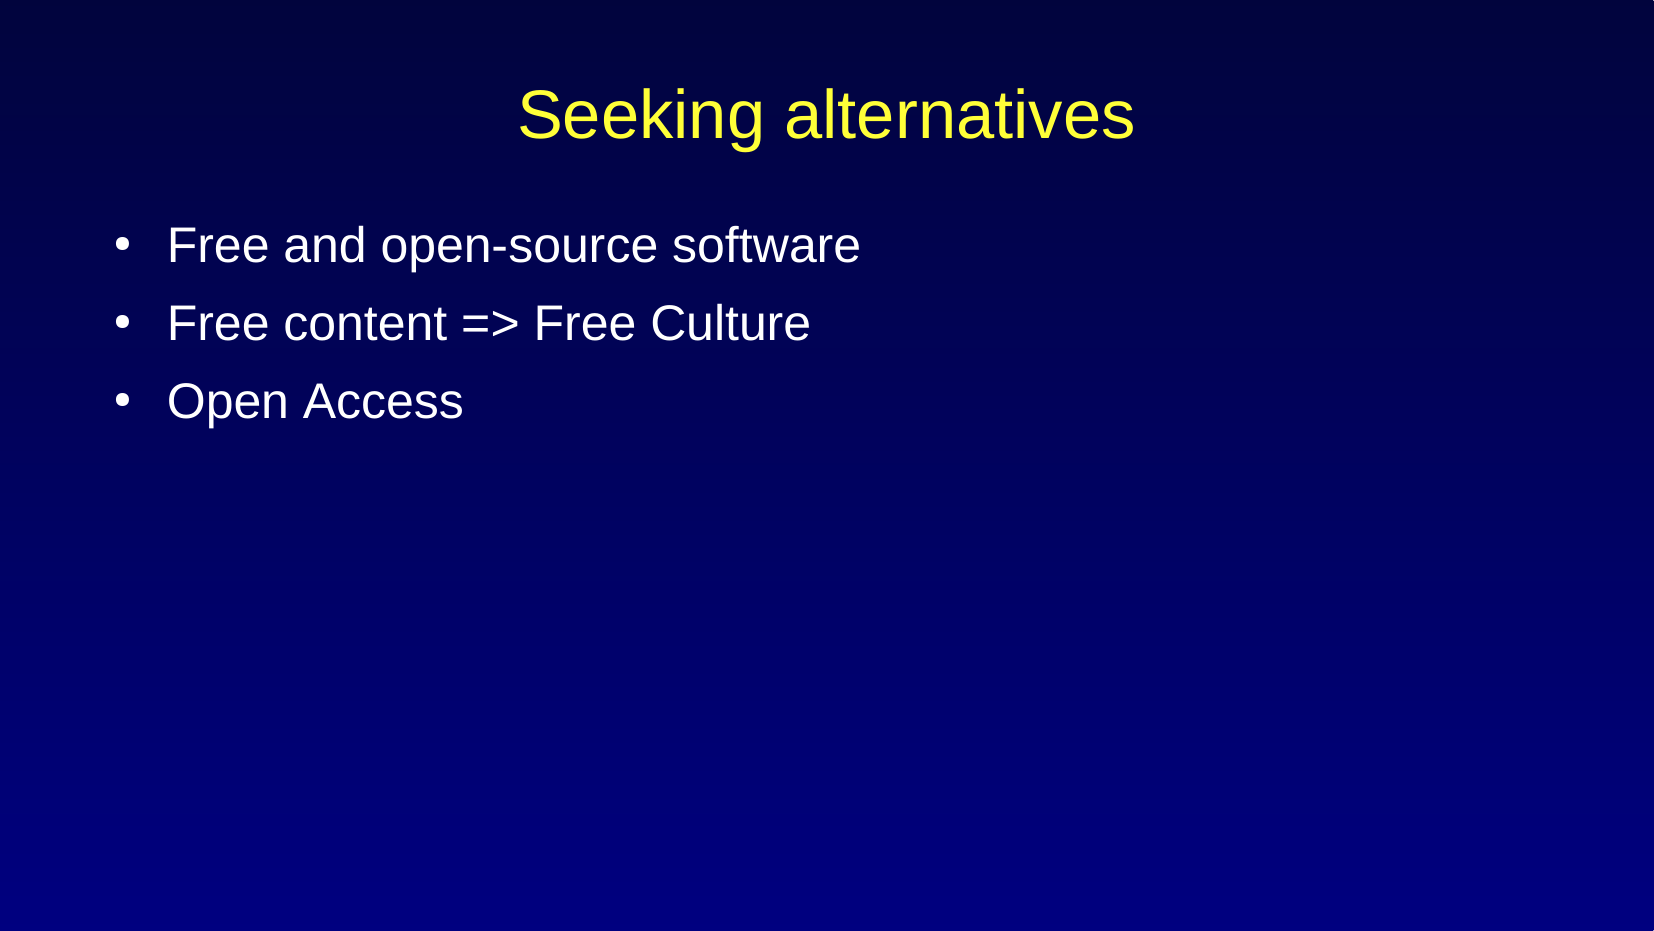

# Seeking alternatives
Free and open-source software
Free content => Free Culture
Open Access